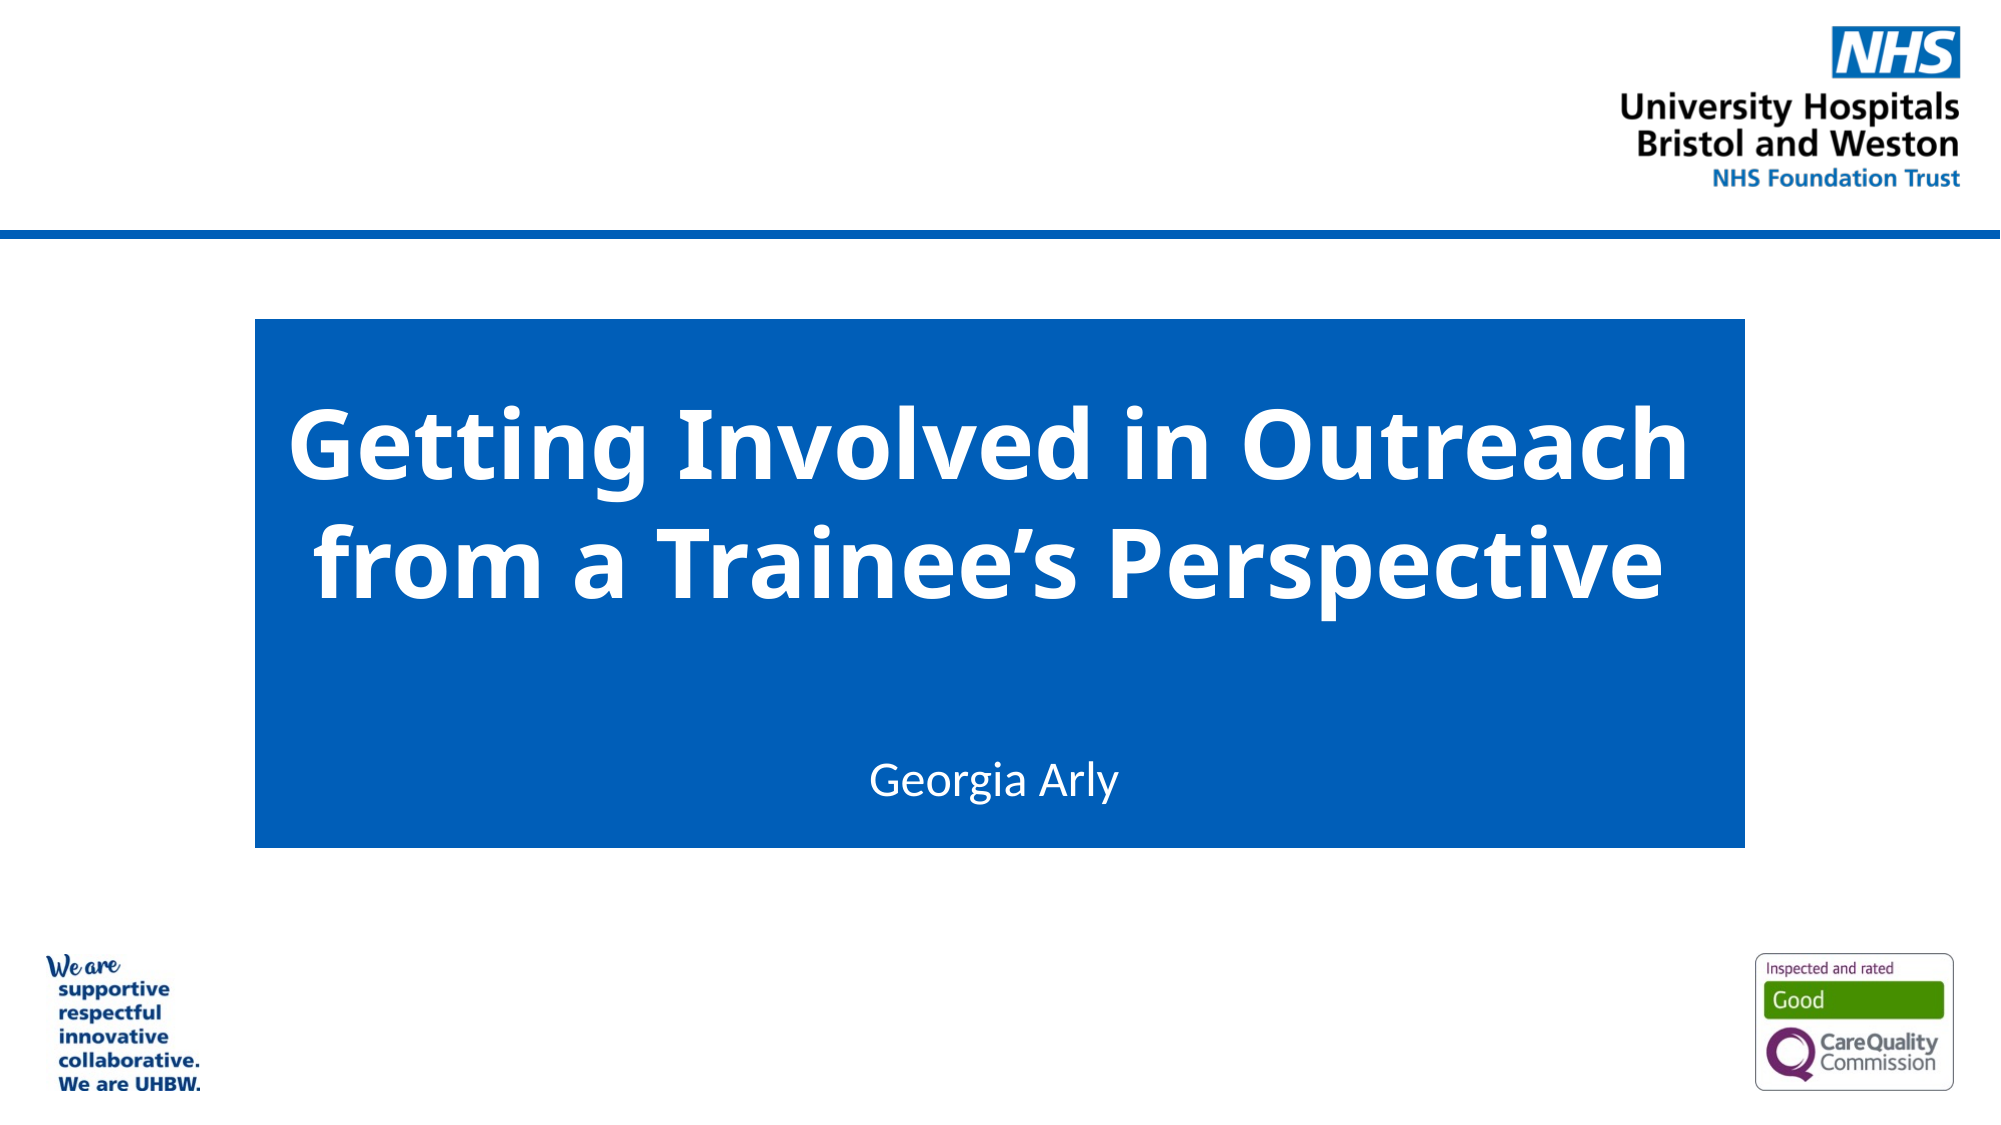

# Getting Involved in Outreach from a Trainee’s Perspective
Georgia Arly